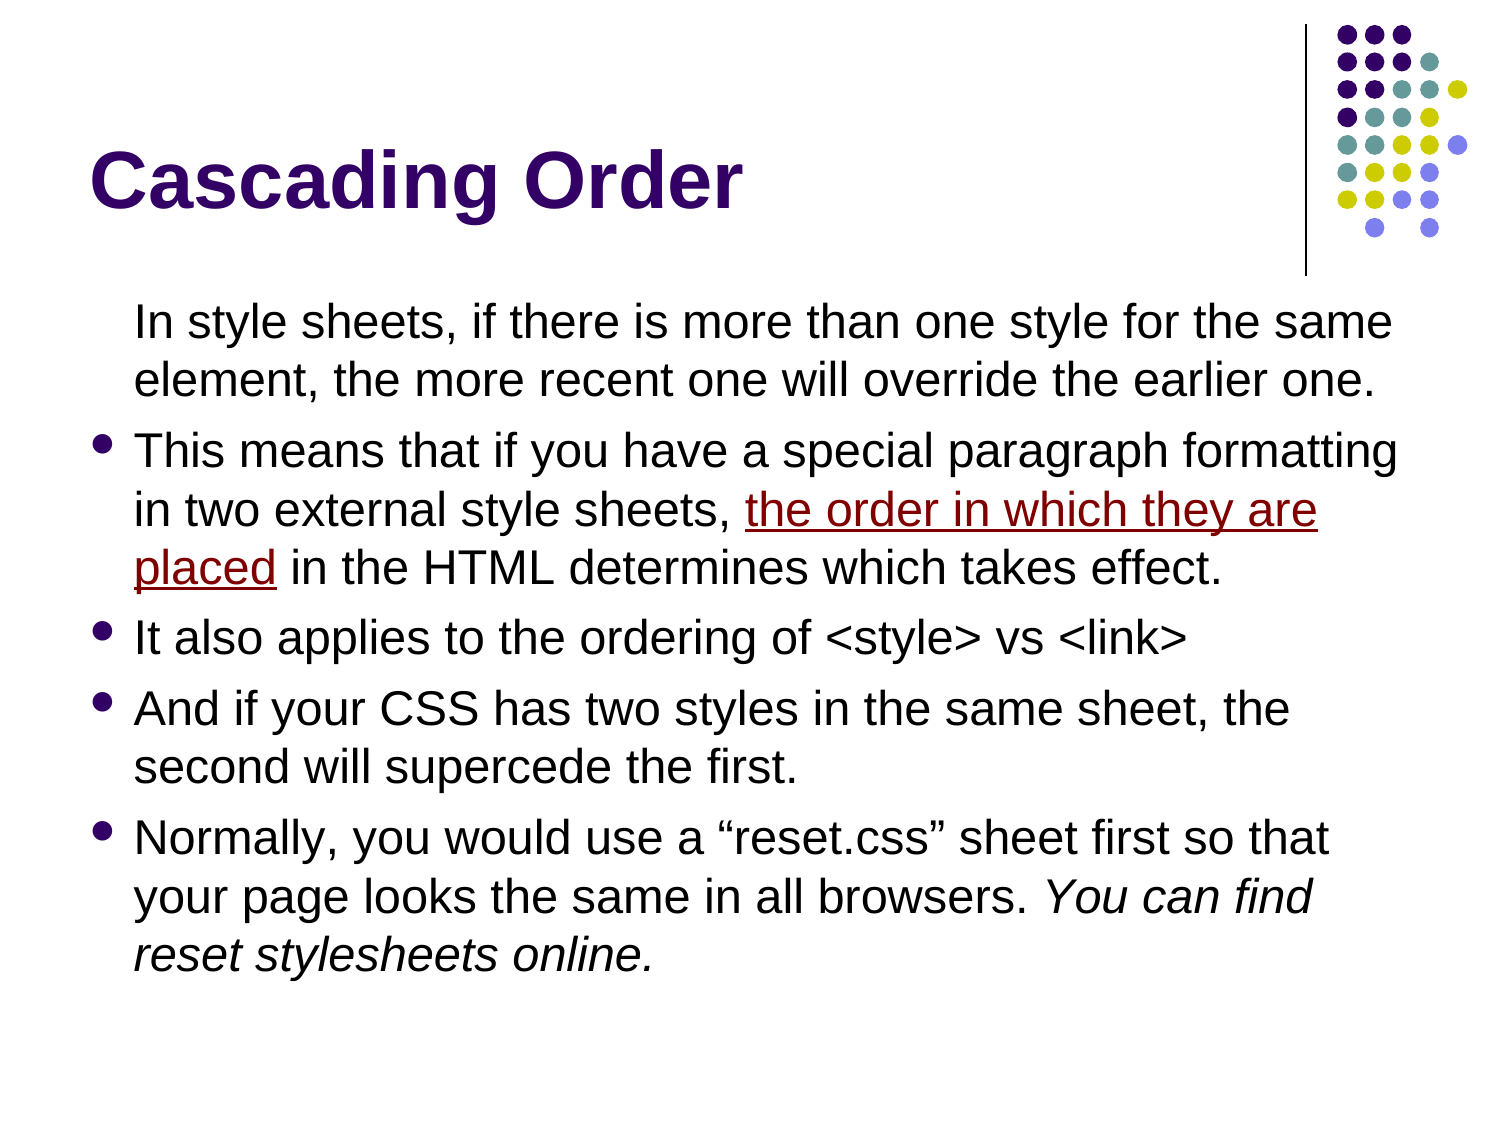

# Cascading Order
In style sheets, if there is more than one style for the same element, the more recent one will override the earlier one.
This means that if you have a special paragraph formatting in two external style sheets, the order in which they are placed in the HTML determines which takes effect.
It also applies to the ordering of <style> vs <link>
And if your CSS has two styles in the same sheet, the second will supercede the first.
Normally, you would use a “reset.css” sheet first so that your page looks the same in all browsers. You can find reset stylesheets online.